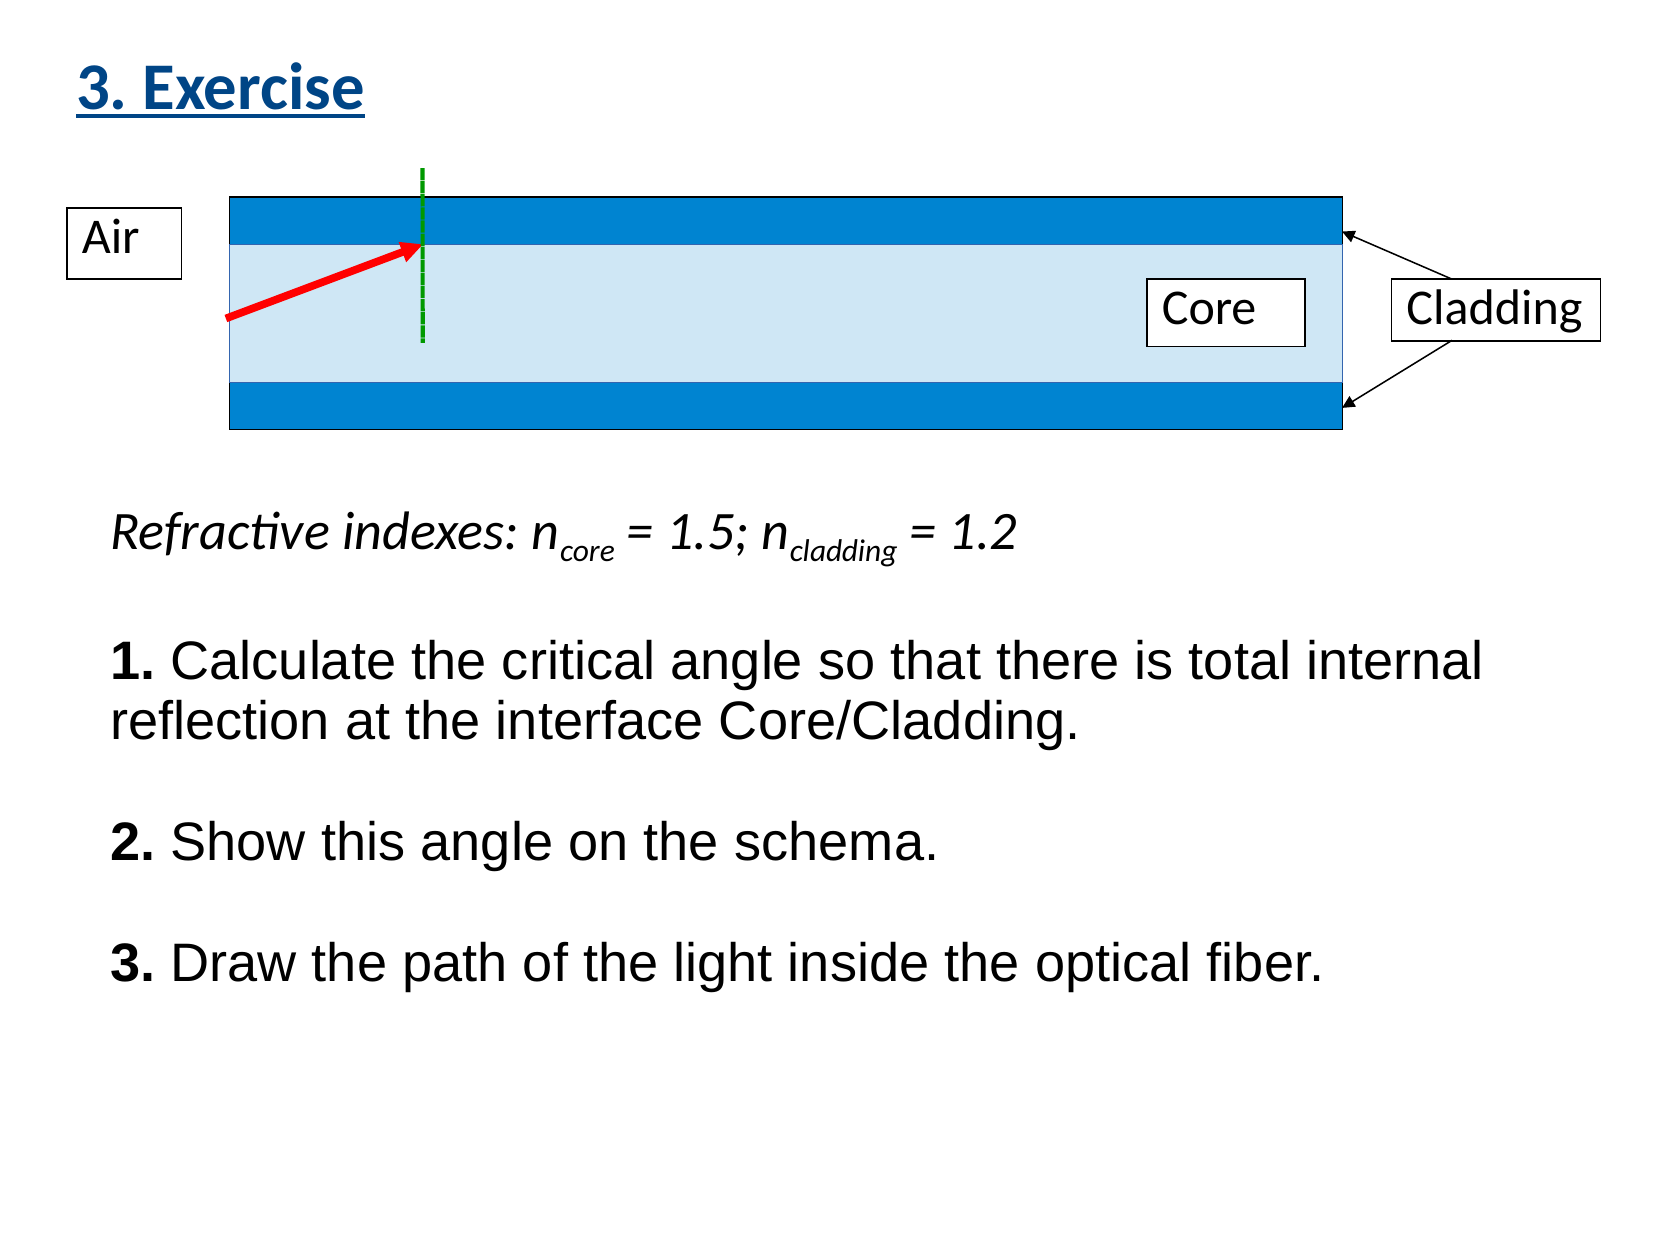

3. Exercise
Air
Core
Cladding
Refractive indexes: ncore = 1.5; ncladding = 1.2
1. Calculate the critical angle so that there is total internal reflection at the interface Core/Cladding.
2. Show this angle on the schema.
3. Draw the path of the light inside the optical fiber.